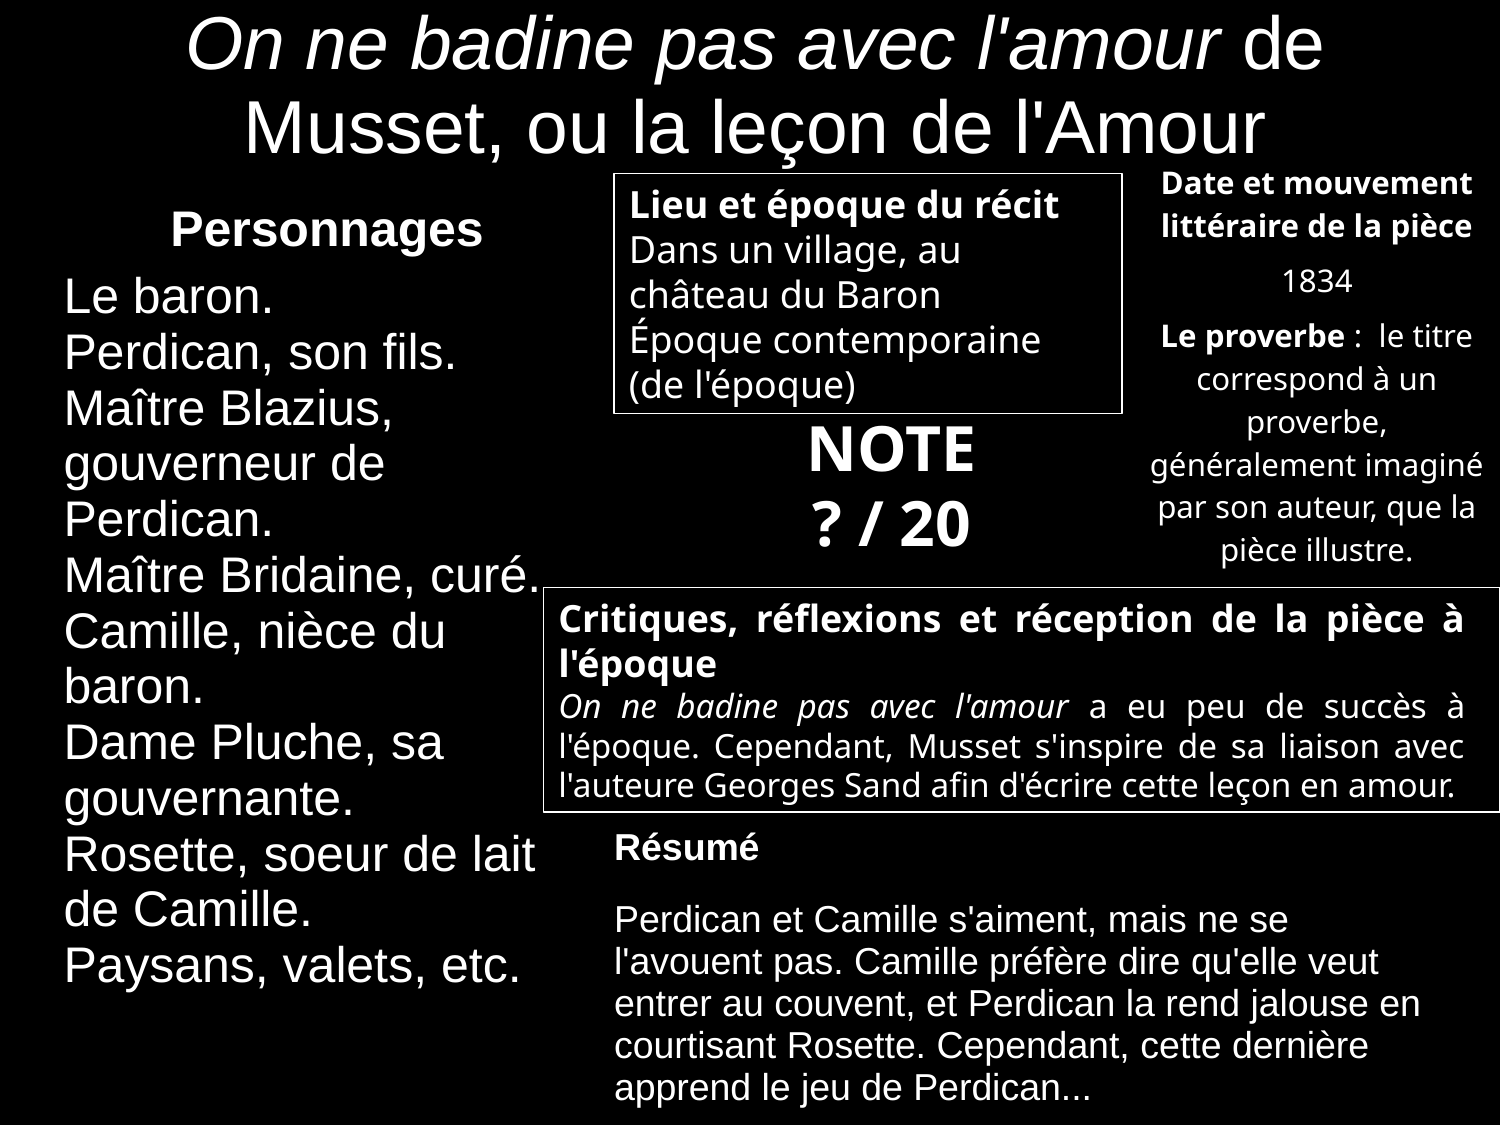

# On ne badine pas avec l'amour de Musset, ou la leçon de l'Amour
Date et mouvement littéraire de la pièce
1834
Le proverbe : le titre correspond à un proverbe, généralement imaginé par son auteur, que la pièce illustre.
Lieu et époque du récit
Dans un village, au château du Baron
Époque contemporaine (de l'époque)
Personnages
Le baron.
Perdican, son fils.
Maître Blazius, gouverneur de Perdican.
Maître Bridaine, curé.
Camille, nièce du baron.
Dame Pluche, sa gouvernante.
Rosette, soeur de lait de Camille.
Paysans, valets, etc.
NOTE
? / 20
Critiques, réflexions et réception de la pièce à l'époque
On ne badine pas avec l'amour a eu peu de succès à l'époque. Cependant, Musset s'inspire de sa liaison avec l'auteure Georges Sand afin d'écrire cette leçon en amour.
Résumé
Perdican et Camille s'aiment, mais ne se l'avouent pas. Camille préfère dire qu'elle veut entrer au couvent, et Perdican la rend jalouse en courtisant Rosette. Cependant, cette dernière apprend le jeu de Perdican...